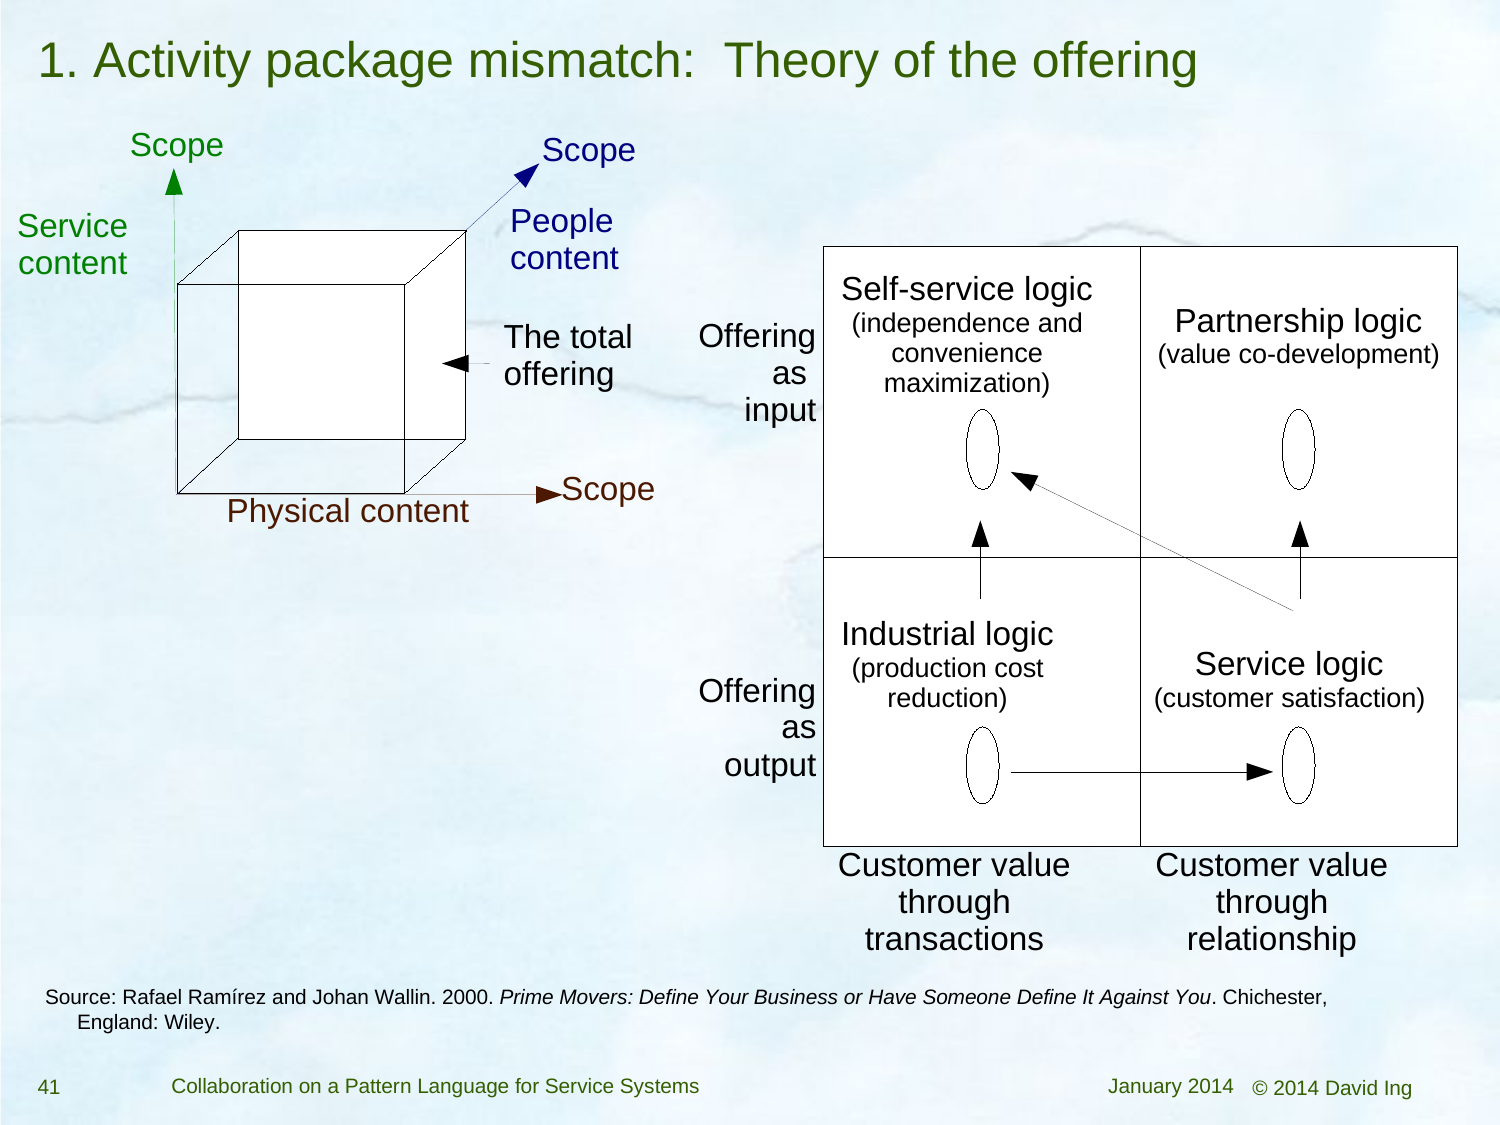

# 1. Activity package mismatch: Theory of the offering
Scope
Scope
People content
Service content
Self-service logic
(independence and convenience maximization)
Partnership logic
(value co-development)
The total offering
Offering as
input
Scope
Physical content
Industrial logic
(production cost reduction)
Service logic
(customer satisfaction)
Offering as output
Customer value through transactions
Customer value through relationship
Source: Rafael Ramírez and Johan Wallin. 2000. Prime Movers: Define Your Business or Have Someone Define It Against You. Chichester, England: Wiley.
-
Collaboration on a Pattern Language for Service Systems
January 2014
41